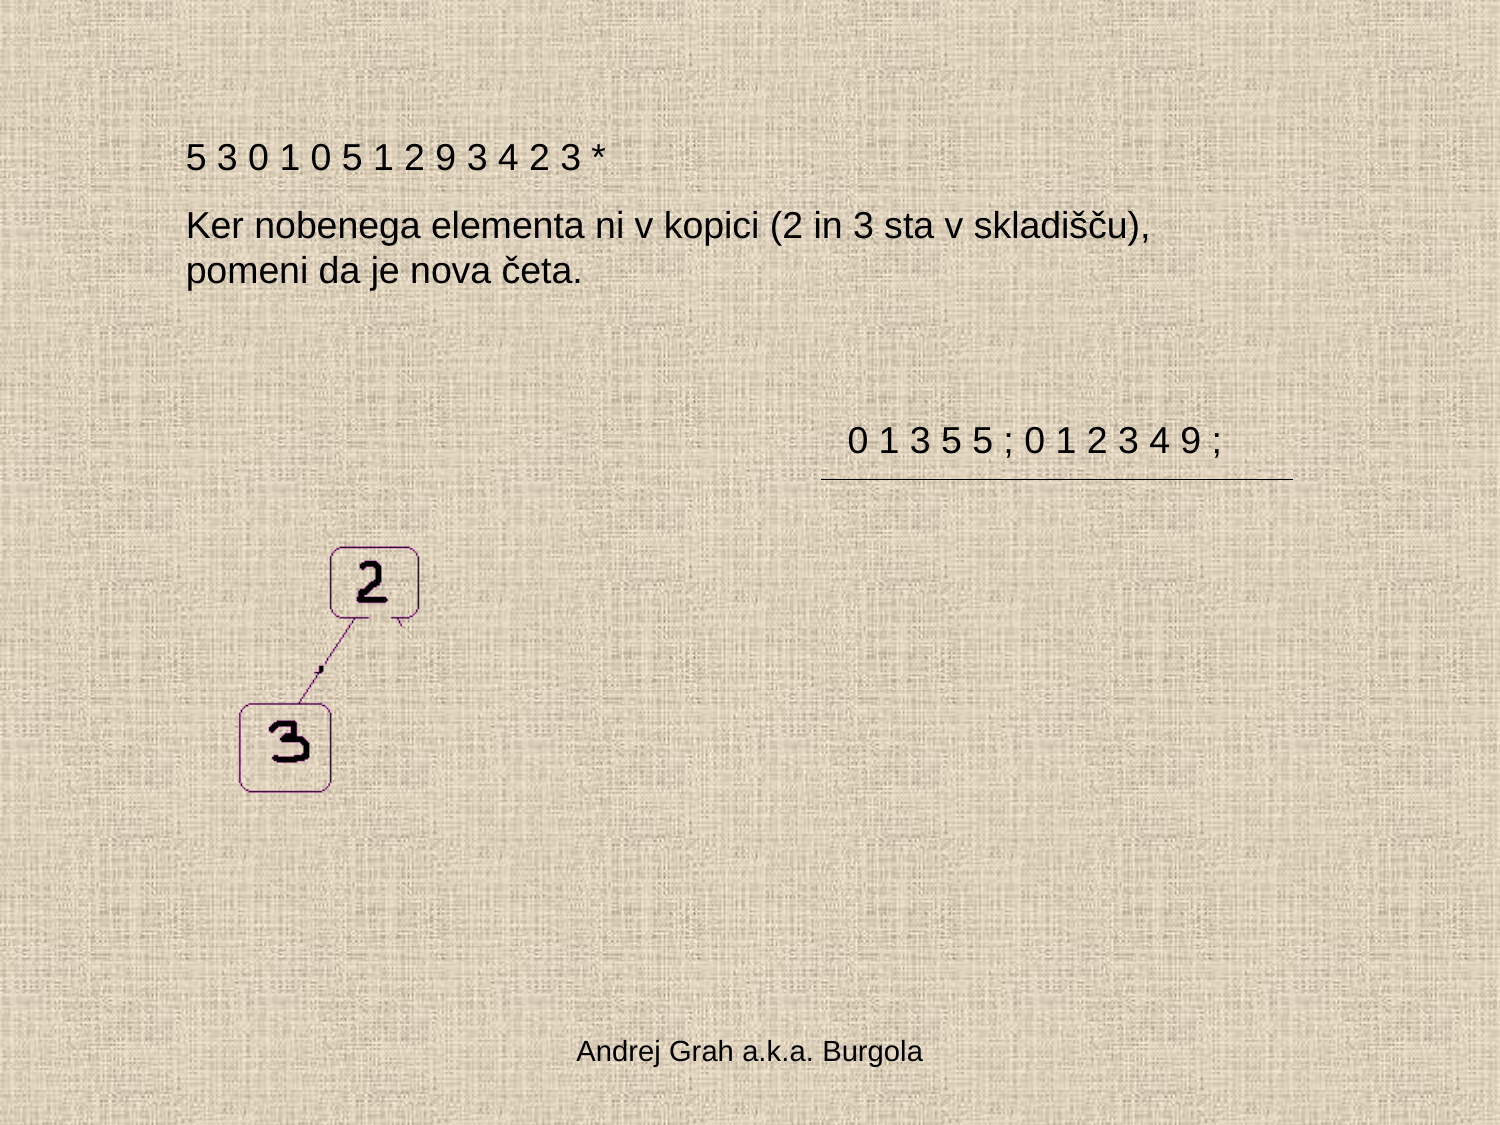

5 3 0 1 0 5 1 2 9 3 4 2 3 *
Ker nobenega elementa ni v kopici (2 in 3 sta v skladišču), pomeni da je nova četa.
0 1 3 5 5 ; 0 1 2 3 4 9 ;
Andrej Grah a.k.a. Burgola